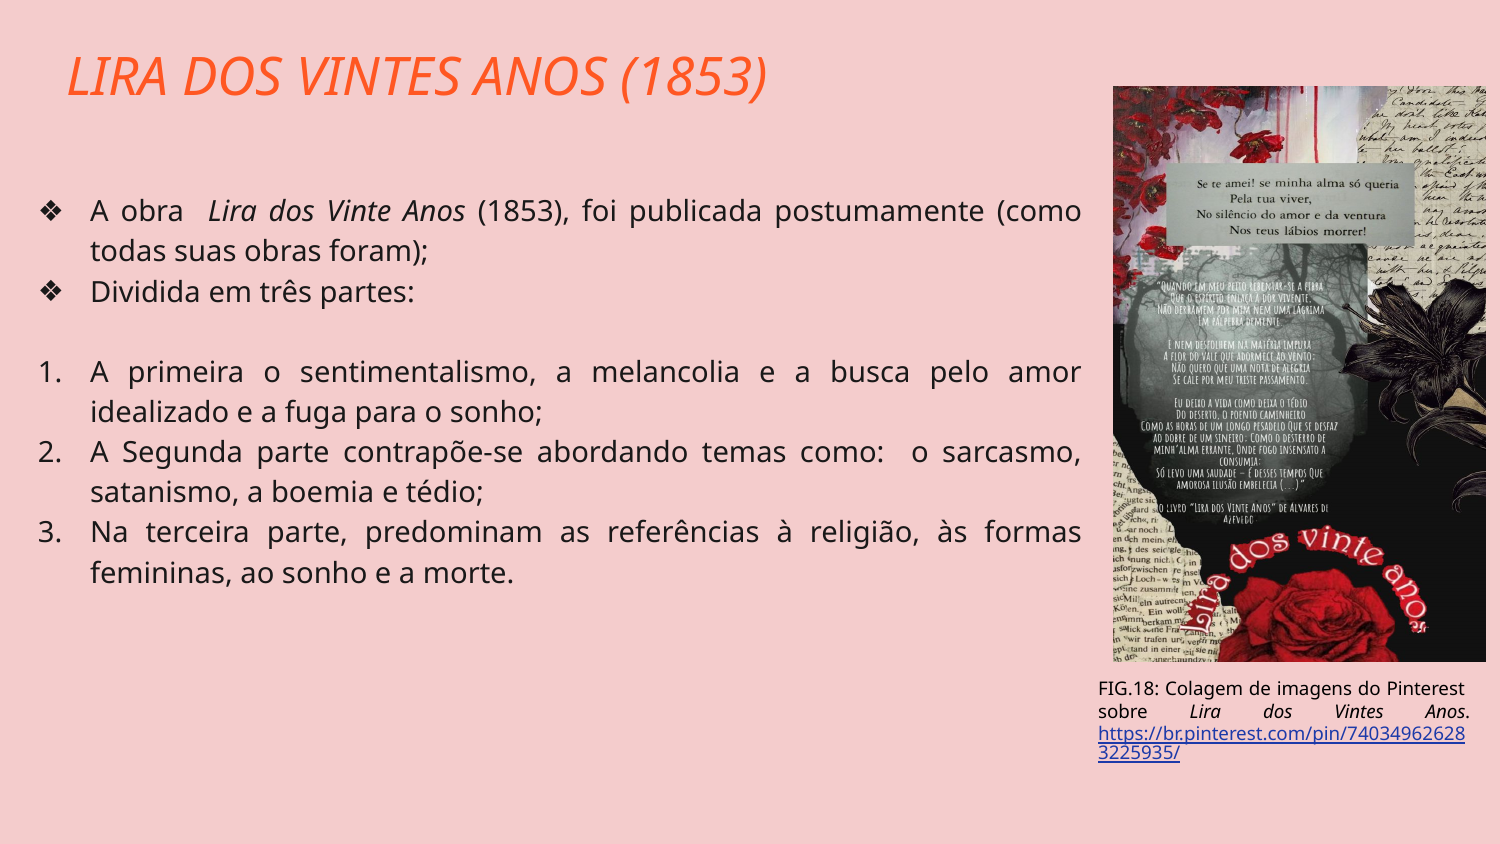

# LIRA DOS VINTES ANOS (1853)
A obra Lira dos Vinte Anos (1853), foi publicada postumamente (como todas suas obras foram);
Dividida em três partes:
A primeira o sentimentalismo, a melancolia e a busca pelo amor idealizado e a fuga para o sonho;
A Segunda parte contrapõe-se abordando temas como: o sarcasmo, satanismo, a boemia e tédio;
Na terceira parte, predominam as referências à religião, às formas femininas, ao sonho e a morte.
FIG.18: Colagem de imagens do Pinterest sobre Lira dos Vintes Anos. https://br.pinterest.com/pin/740349626283225935/